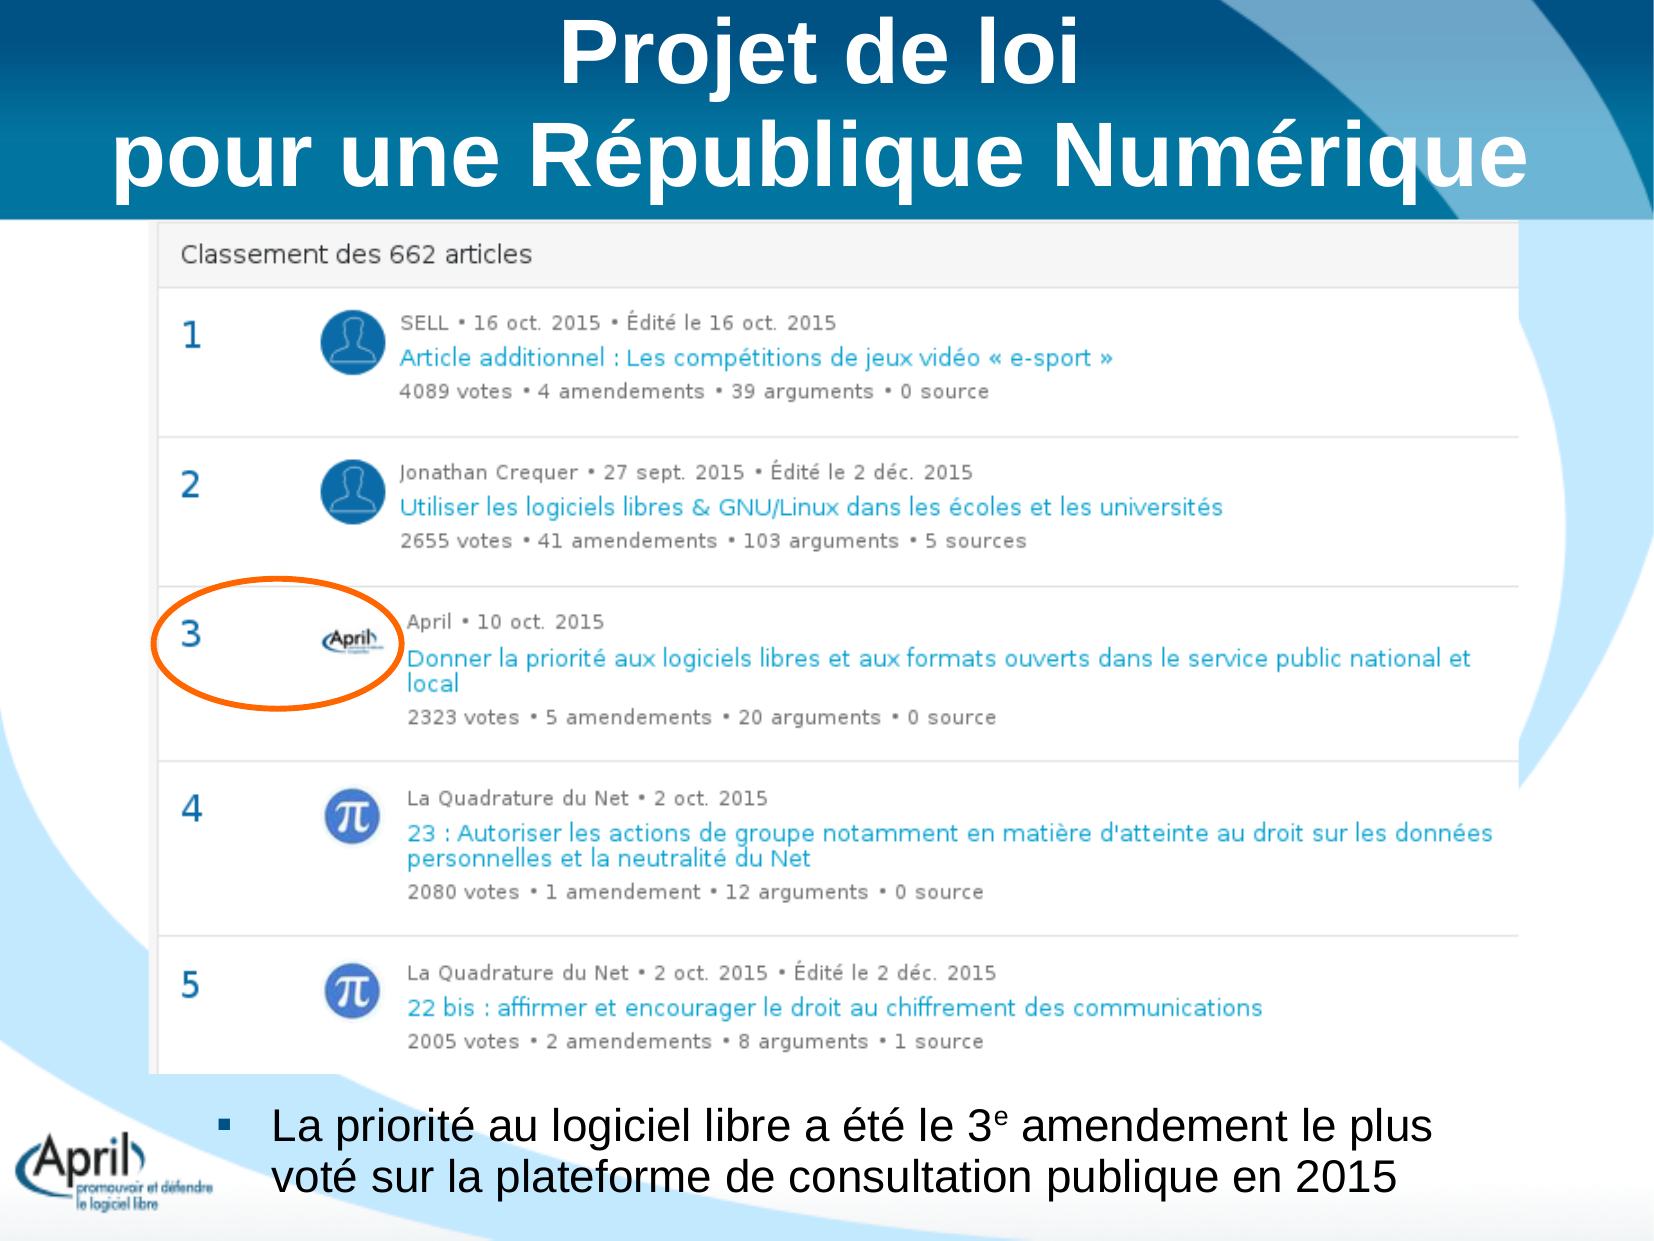

# Projet de loi pour une République Numérique
La priorité au logiciel libre a été le 3e amendement le plus voté sur la plateforme de consultation publique en 2015